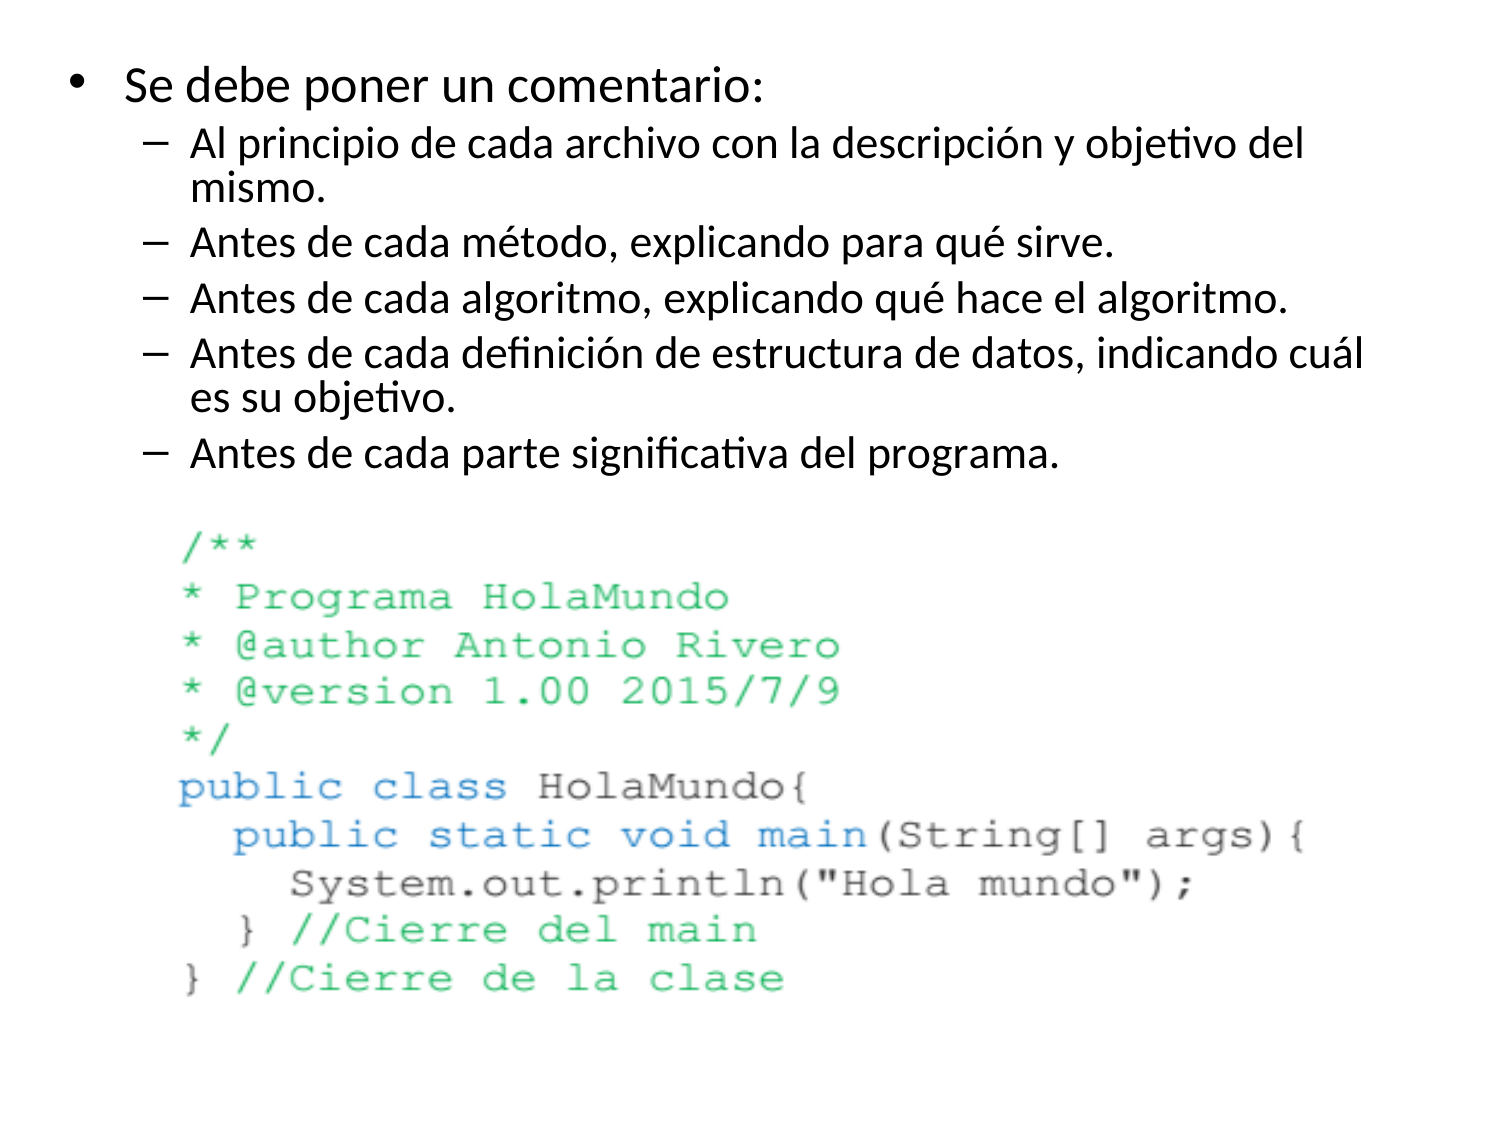

# Se debe poner un comentario:
Al principio de cada archivo con la descripción y objetivo del mismo.
Antes de cada método, explicando para qué sirve.
Antes de cada algoritmo, explicando qué hace el algoritmo.
Antes de cada definición de estructura de datos, indicando cuál es su objetivo.
Antes de cada parte significativa del programa.